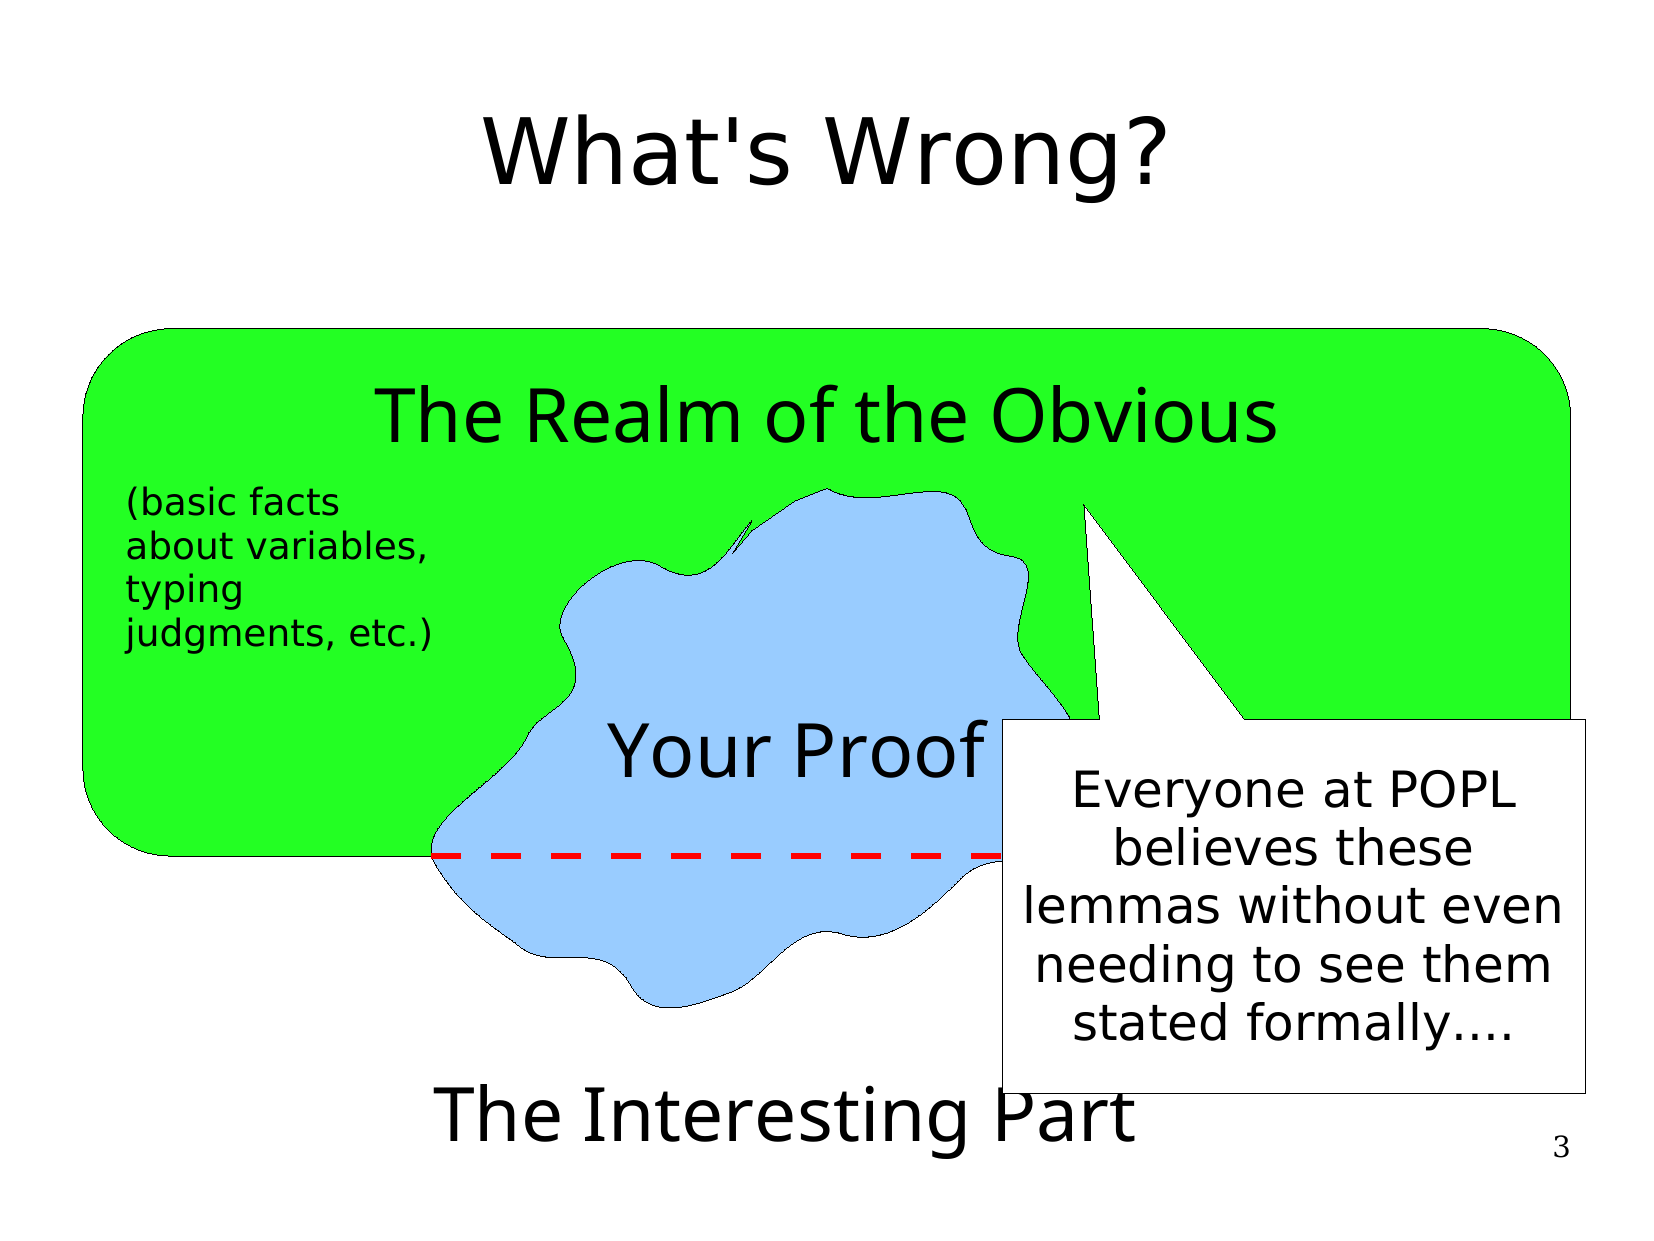

# What's Wrong?
The Realm of the Obvious
(basic facts about variables, typing judgments, etc.)
 Your Proof
Everyone at POPL believes these lemmas without even needing to see them stated formally....
The Interesting Part
3